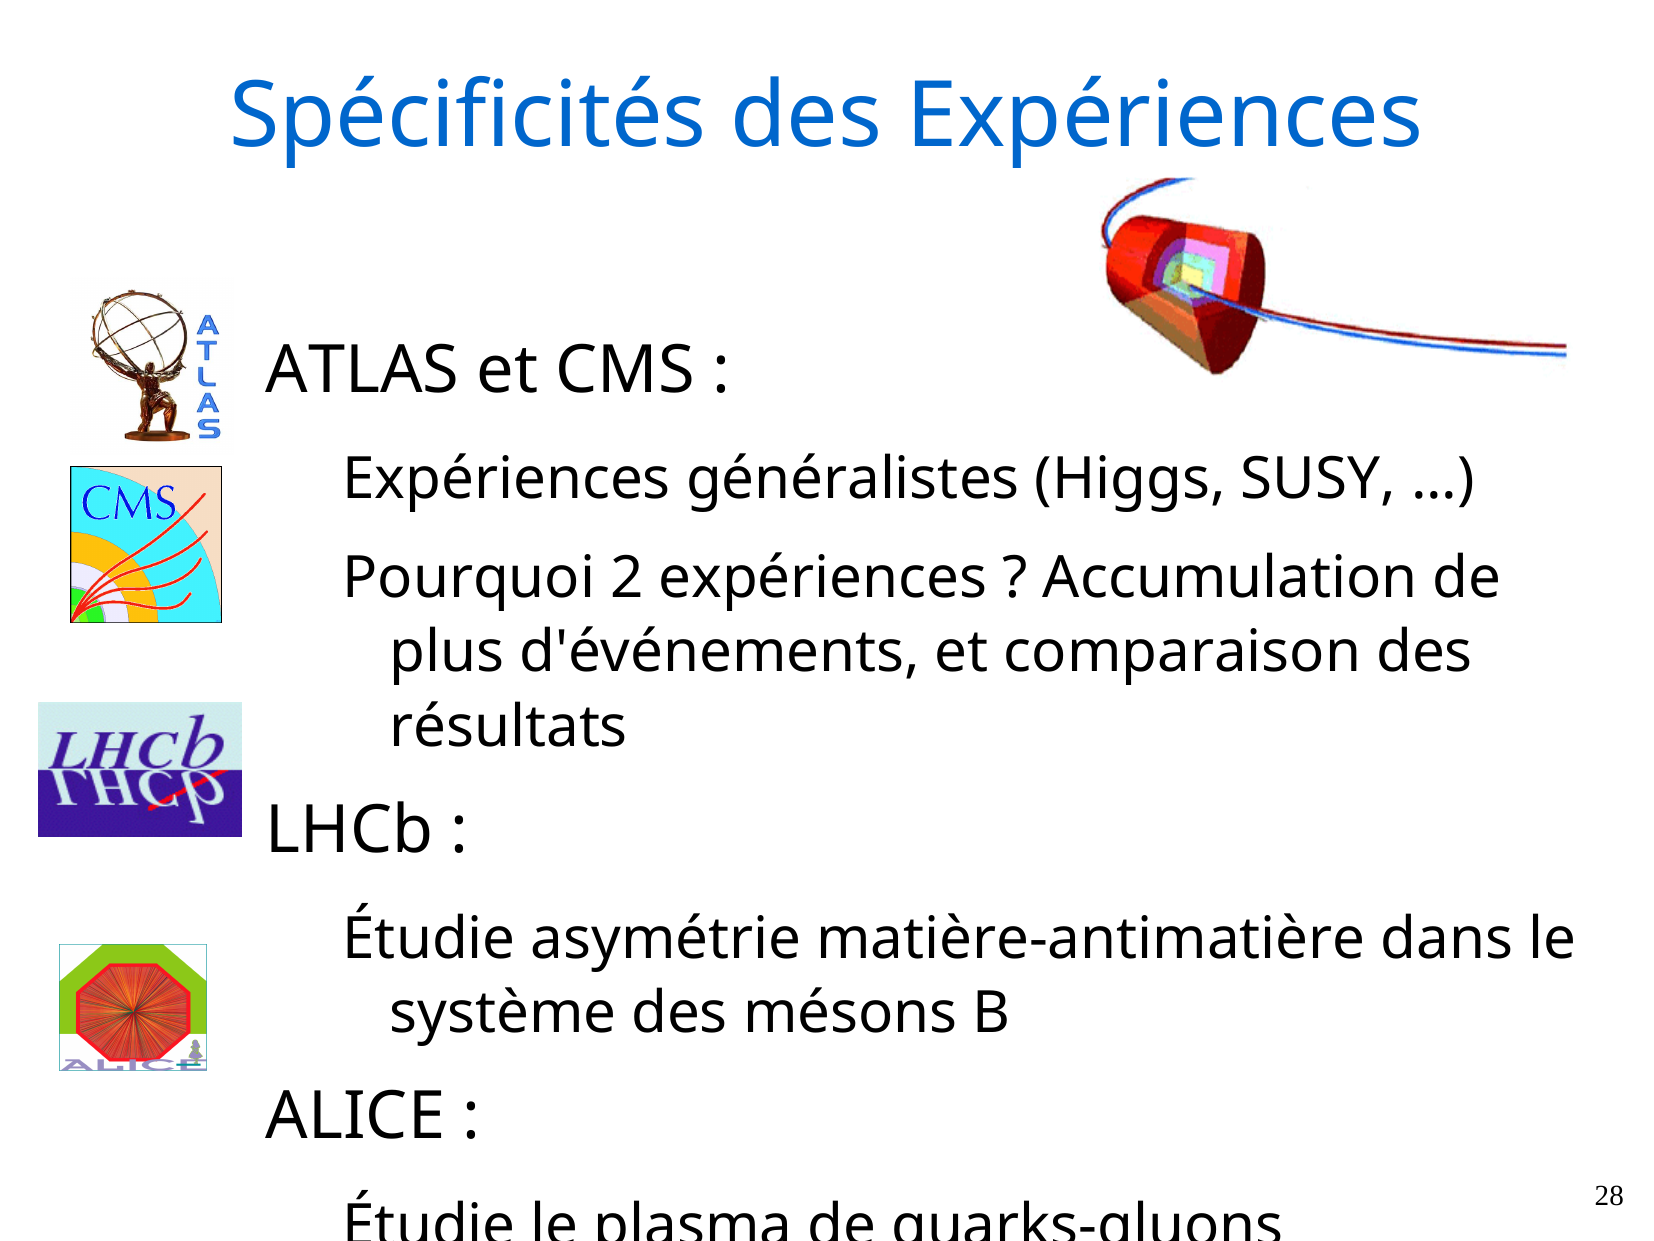

# Spécificités des Expériences
ATLAS et CMS :
Expériences généralistes (Higgs, SUSY, ...)‏
Pourquoi 2 expériences ? Accumulation de plus d'événements, et comparaison des résultats
LHCb :
Étudie asymétrie matière-antimatière dans le système des mésons B
ALICE :
Étudie le plasma de quarks-gluons
28